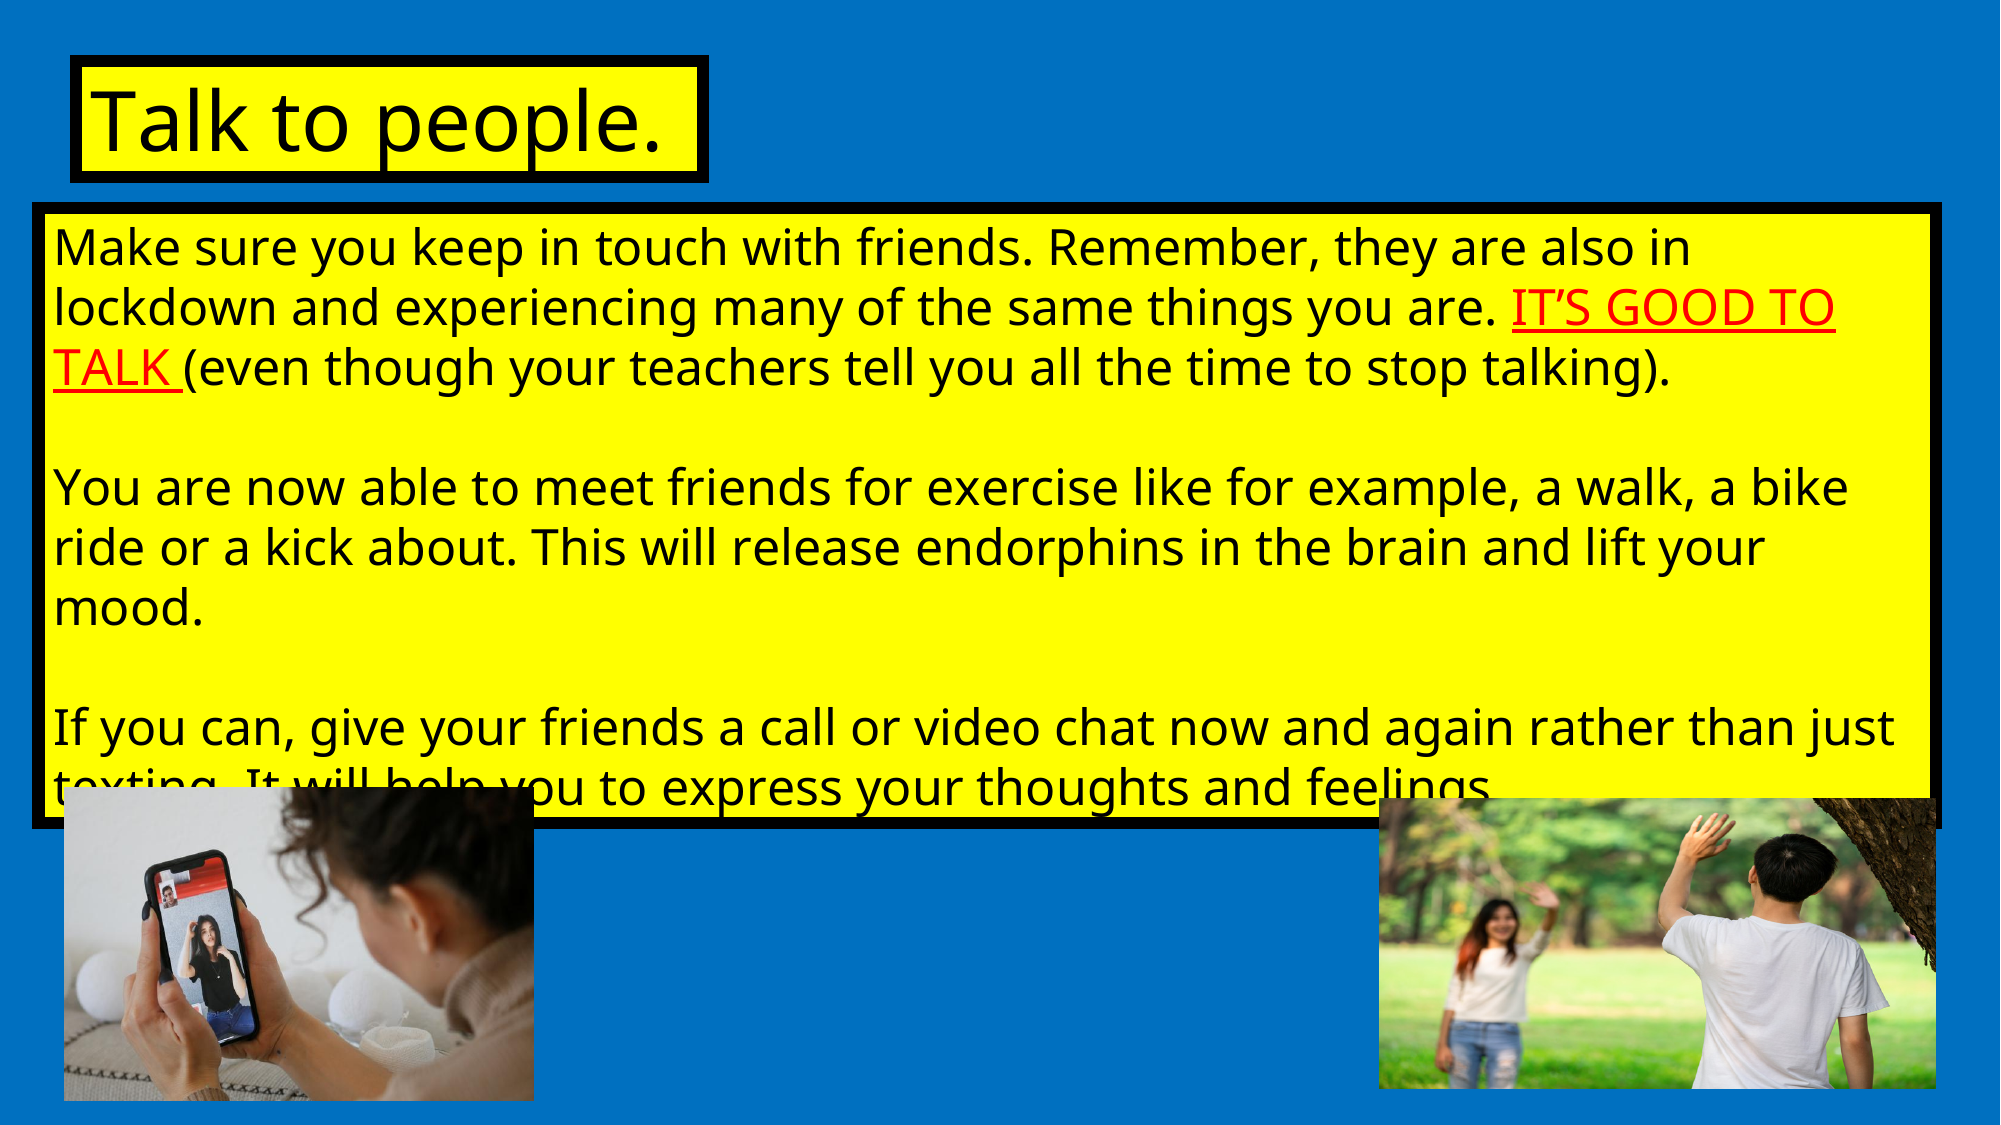

Talk to people.
Make sure you keep in touch with friends. Remember, they are also in lockdown and experiencing many of the same things you are. IT’S GOOD TO TALK (even though your teachers tell you all the time to stop talking).
You are now able to meet friends for exercise like for example, a walk, a bike ride or a kick about. This will release endorphins in the brain and lift your mood.
If you can, give your friends a call or video chat now and again rather than just texting. It will help you to express your thoughts and feelings.